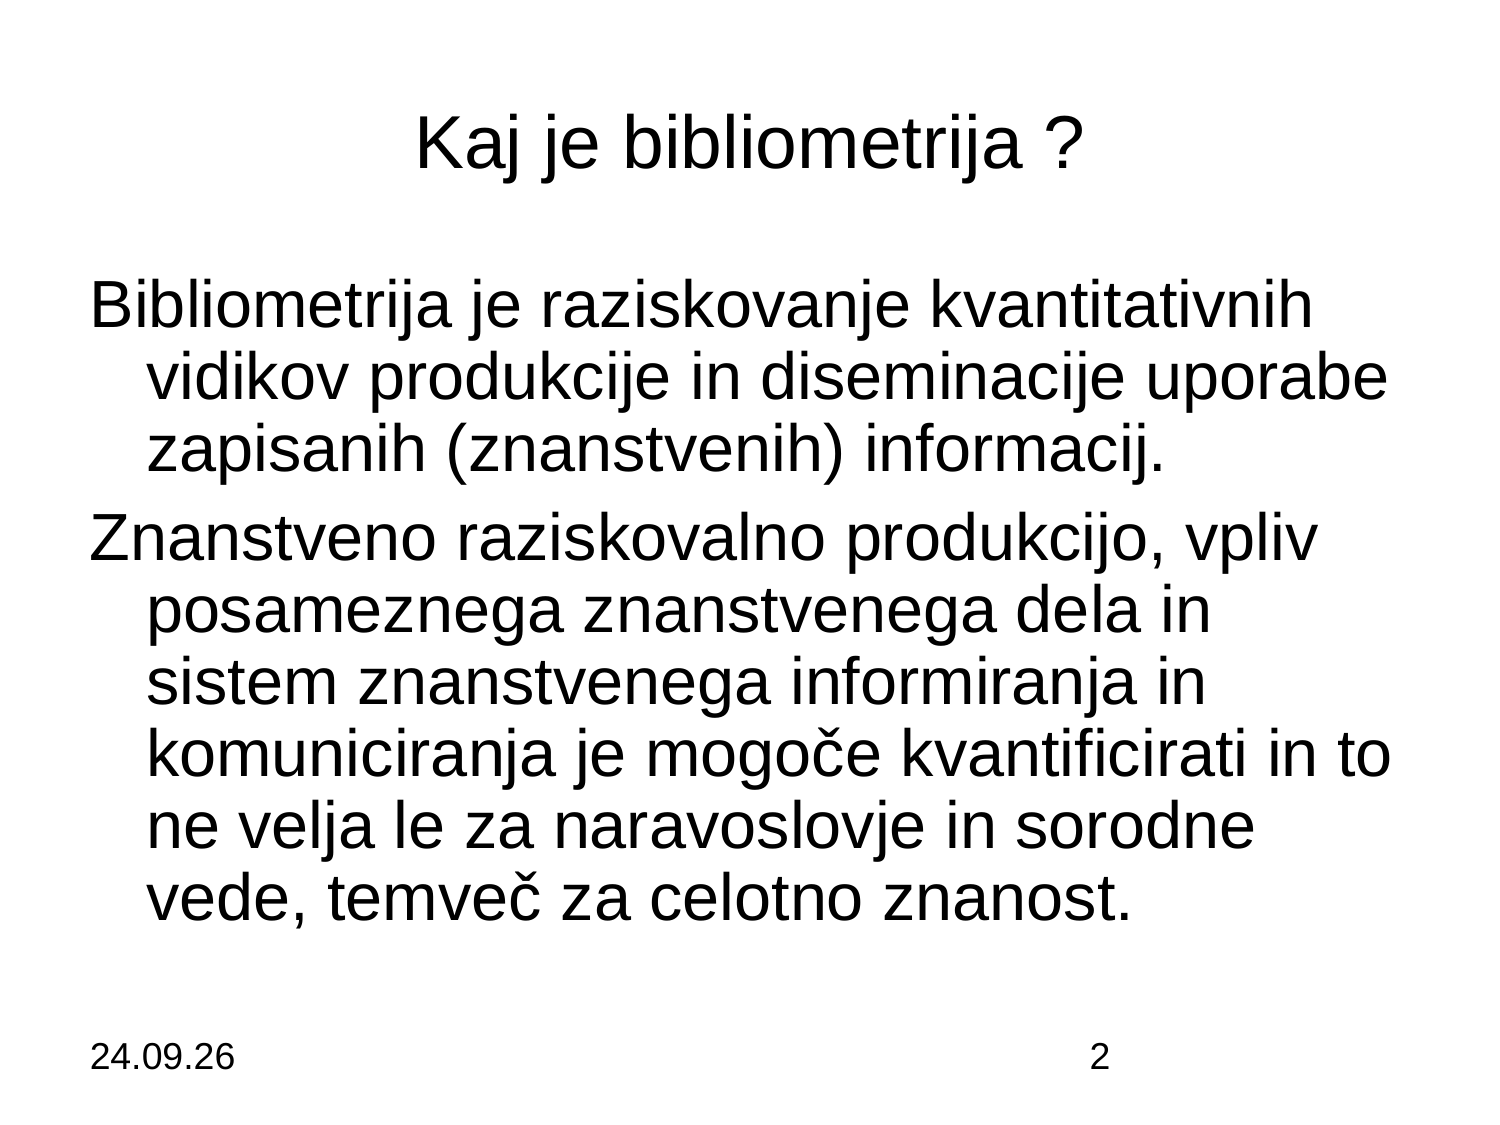

# Kaj je bibliometrija ?
Bibliometrija je raziskovanje kvantitativnih vidikov produkcije in diseminacije uporabe zapisanih (znanstvenih) informacij.
Znanstveno raziskovalno produkcijo, vpliv posameznega znanstvenega dela in sistem znanstvenega informiranja in komuniciranja je mogoče kvantificirati in to ne velja le za naravoslovje in sorodne vede, temveč za celotno znanost.
2